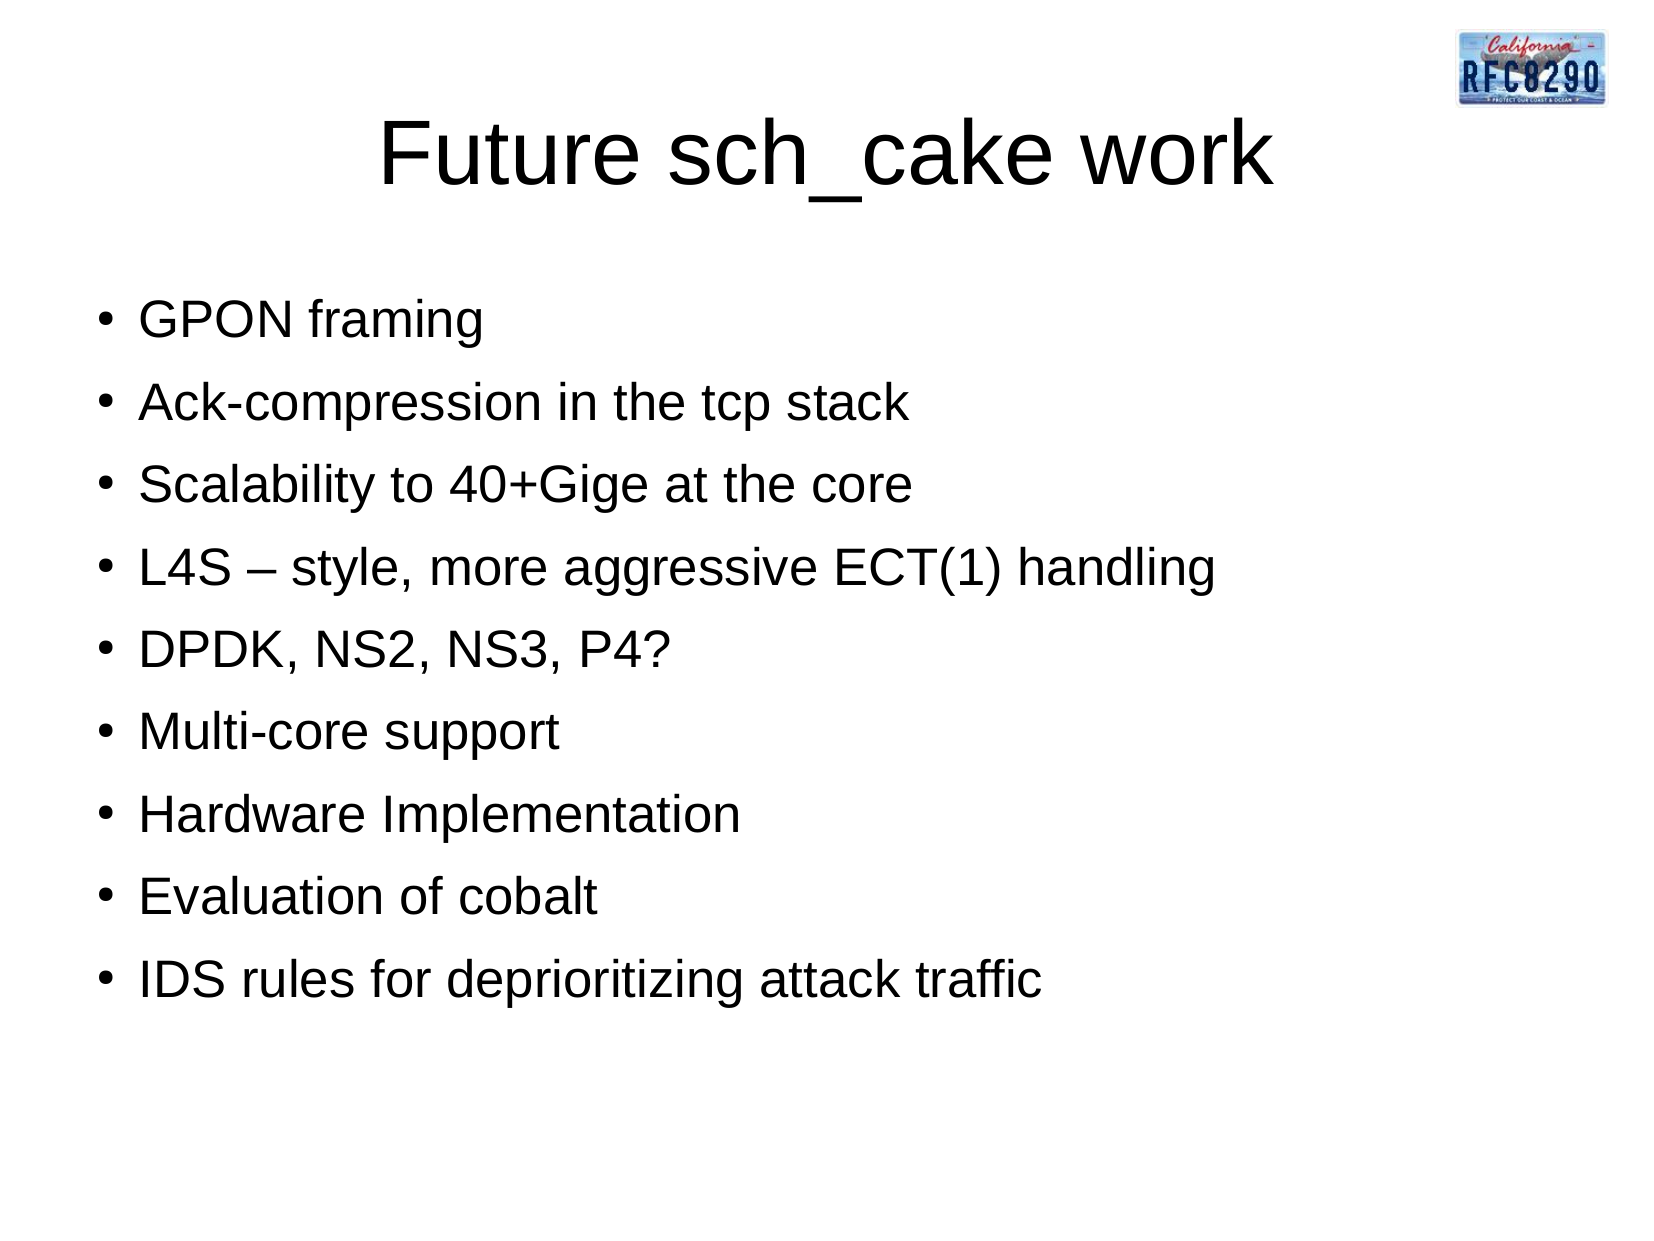

# Future sch_cake work
GPON framing
Ack-compression in the tcp stack
Scalability to 40+Gige at the core
L4S – style, more aggressive ECT(1) handling
DPDK, NS2, NS3, P4?
Multi-core support
Hardware Implementation
Evaluation of cobalt
IDS rules for deprioritizing attack traffic